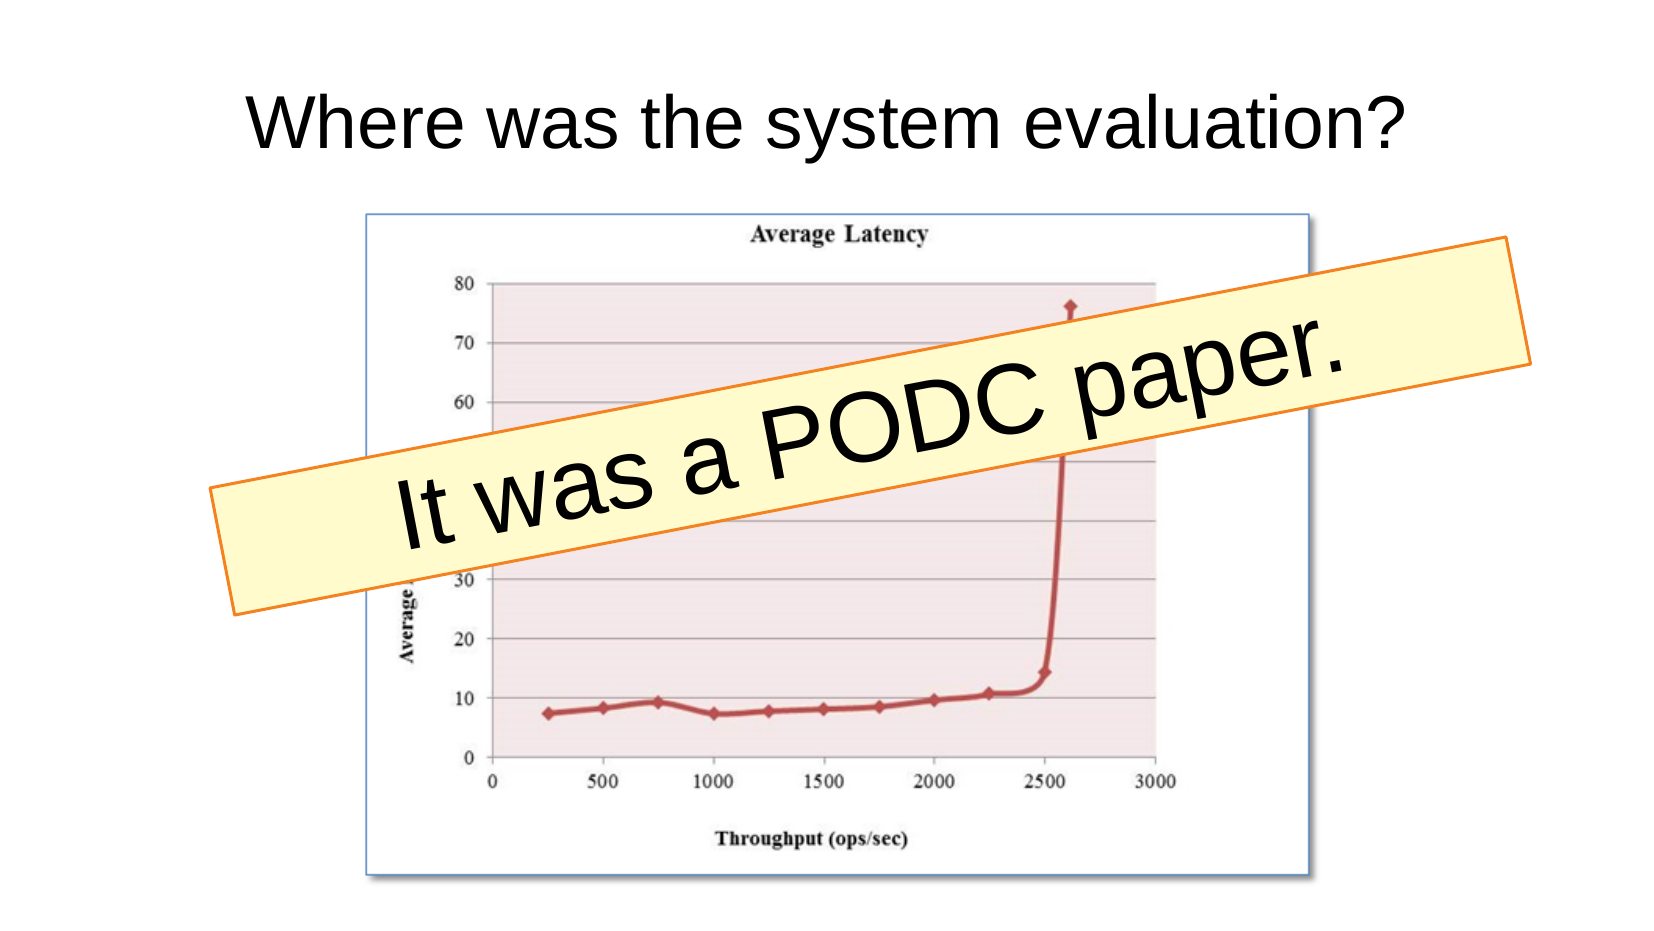

# Where was the system evaluation?
It was a PODC paper.